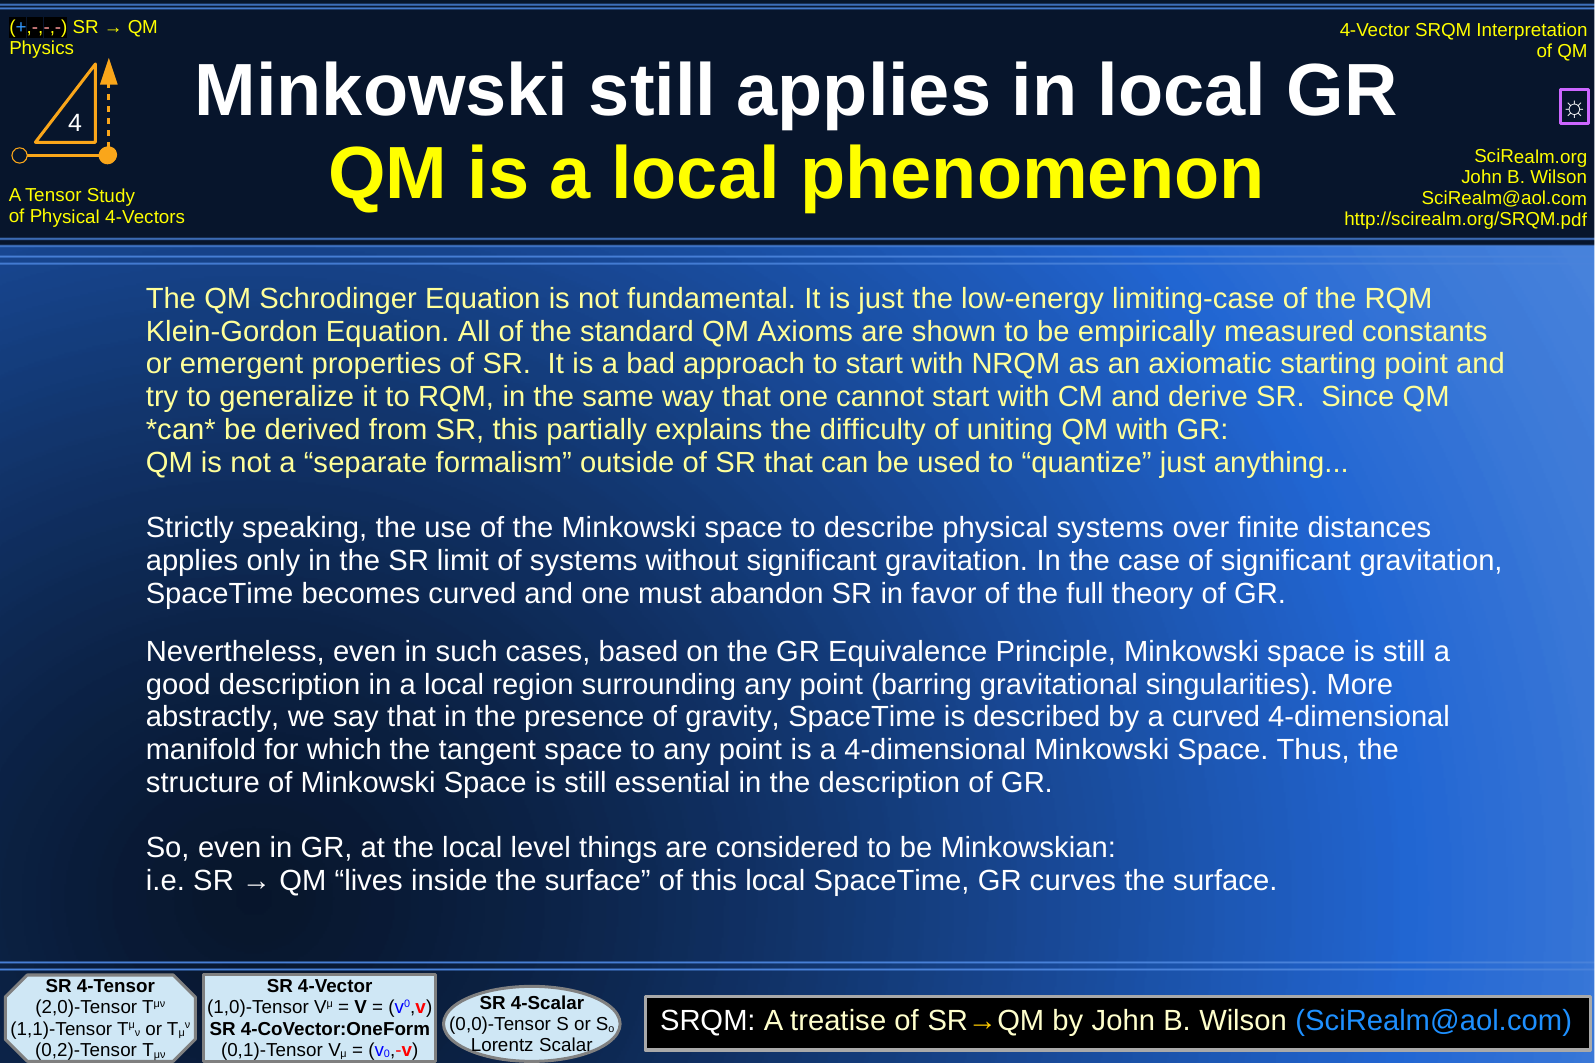

(+,-,-,-) SR → QM
Physics
A Tensor Study
of Physical 4-Vectors
4-Vector SRQM Interpretation
of QM
SciRealm.org
John B. Wilson
SciRealm@aol.com
http://scirealm.org/SRQM.pdf
# Minkowski still applies in local GR QM is a local phenomenon
4
☼
The QM Schrodinger Equation is not fundamental. It is just the low-energy limiting-case of the RQM Klein-Gordon Equation. All of the standard QM Axioms are shown to be empirically measured constants or emergent properties of SR. It is a bad approach to start with NRQM as an axiomatic starting point and try to generalize it to RQM, in the same way that one cannot start with CM and derive SR. Since QM *can* be derived from SR, this partially explains the difficulty of uniting QM with GR:
QM is not a “separate formalism” outside of SR that can be used to “quantize” just anything...
Strictly speaking, the use of the Minkowski space to describe physical systems over finite distances applies only in the SR limit of systems without significant gravitation. In the case of significant gravitation, SpaceTime becomes curved and one must abandon SR in favor of the full theory of GR.
Nevertheless, even in such cases, based on the GR Equivalence Principle, Minkowski space is still a good description in a local region surrounding any point (barring gravitational singularities). More abstractly, we say that in the presence of gravity, SpaceTime is described by a curved 4-dimensional manifold for which the tangent space to any point is a 4-dimensional Minkowski Space. Thus, the structure of Minkowski Space is still essential in the description of GR.
So, even in GR, at the local level things are considered to be Minkowskian:
i.e. SR → QM “lives inside the surface” of this local SpaceTime, GR curves the surface.
SR 4-Tensor
(2,0)-Tensor Tμν
(1,1)-Tensor Tμν or Tμν
(0,2)-Tensor Tμν
SR 4-Vector
(1,0)-Tensor Vμ = V = (v0,v)
SR 4-CoVector:OneForm
(0,1)-Tensor Vμ = (v0,-v)
SR 4-Scalar
(0,0)-Tensor S or So
Lorentz Scalar
SRQM: A treatise of SR→QM by John B. Wilson (SciRealm@aol.com)